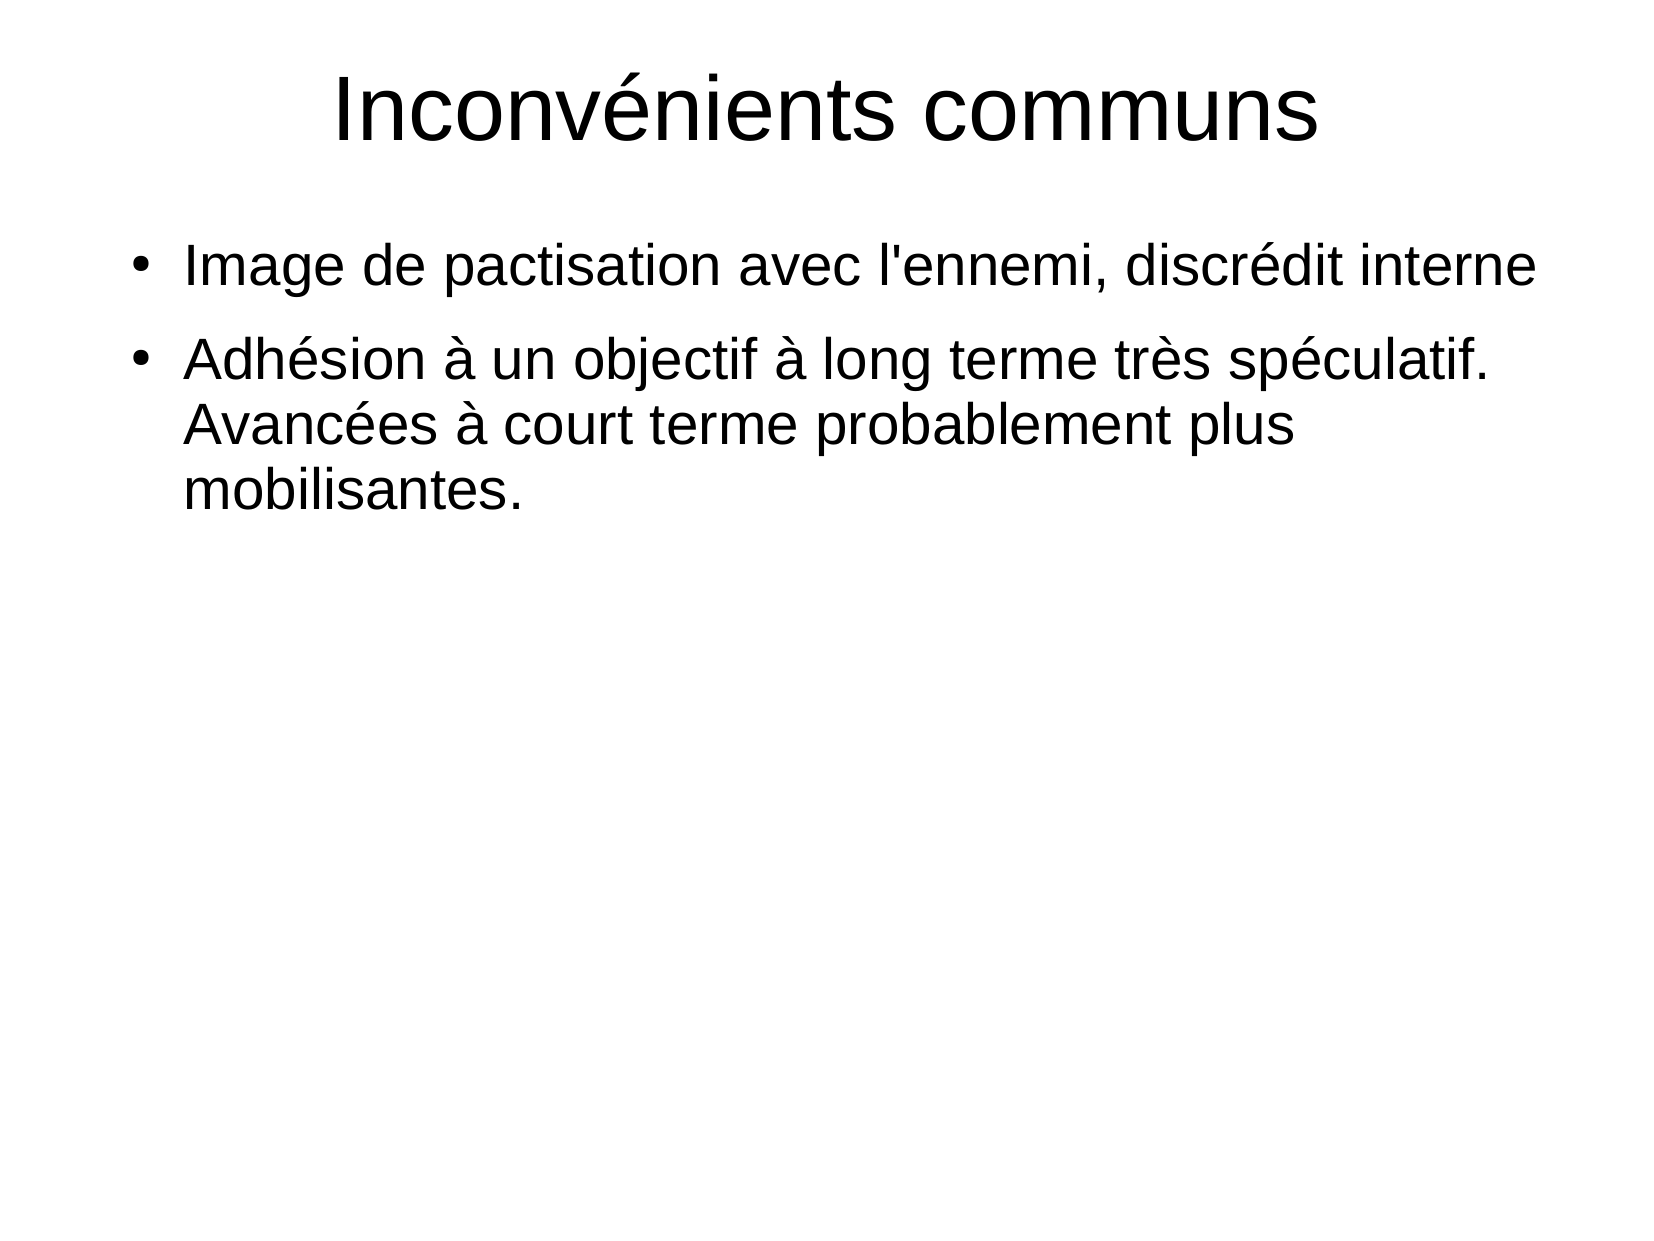

# Inconvénients communs
Image de pactisation avec l'ennemi, discrédit interne
Adhésion à un objectif à long terme très spéculatif. Avancées à court terme probablement plus mobilisantes.